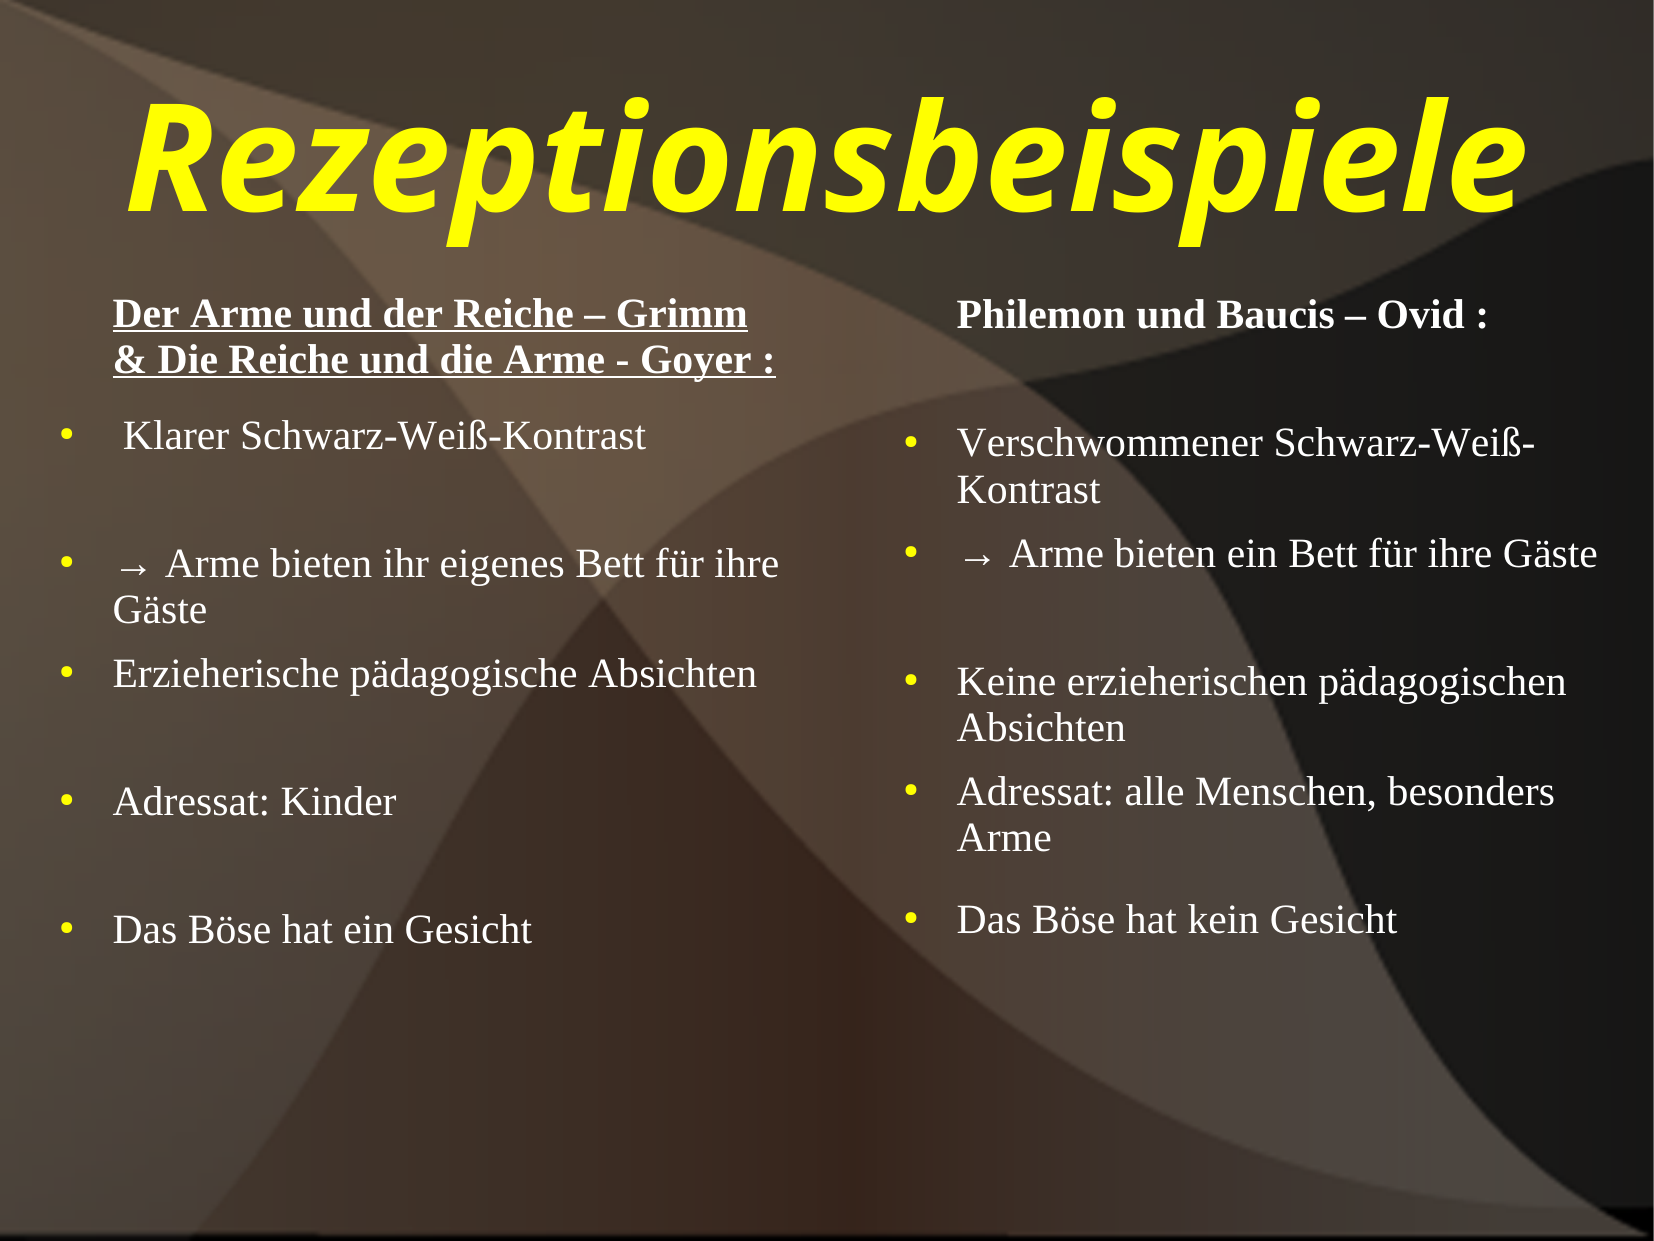

# Rezeptionsbeispiele
Der Arme und der Reiche – Grimm & Die Reiche und die Arme - Goyer :
 Klarer Schwarz-Weiß-Kontrast
→ Arme bieten ihr eigenes Bett für ihre Gäste
Erzieherische pädagogische Absichten
Adressat: Kinder
Das Böse hat ein Gesicht
Philemon und Baucis – Ovid :
Verschwommener Schwarz-Weiß-Kontrast
→ Arme bieten ein Bett für ihre Gäste
Keine erzieherischen pädagogischen Absichten
Adressat: alle Menschen, besonders Arme
Das Böse hat kein Gesicht